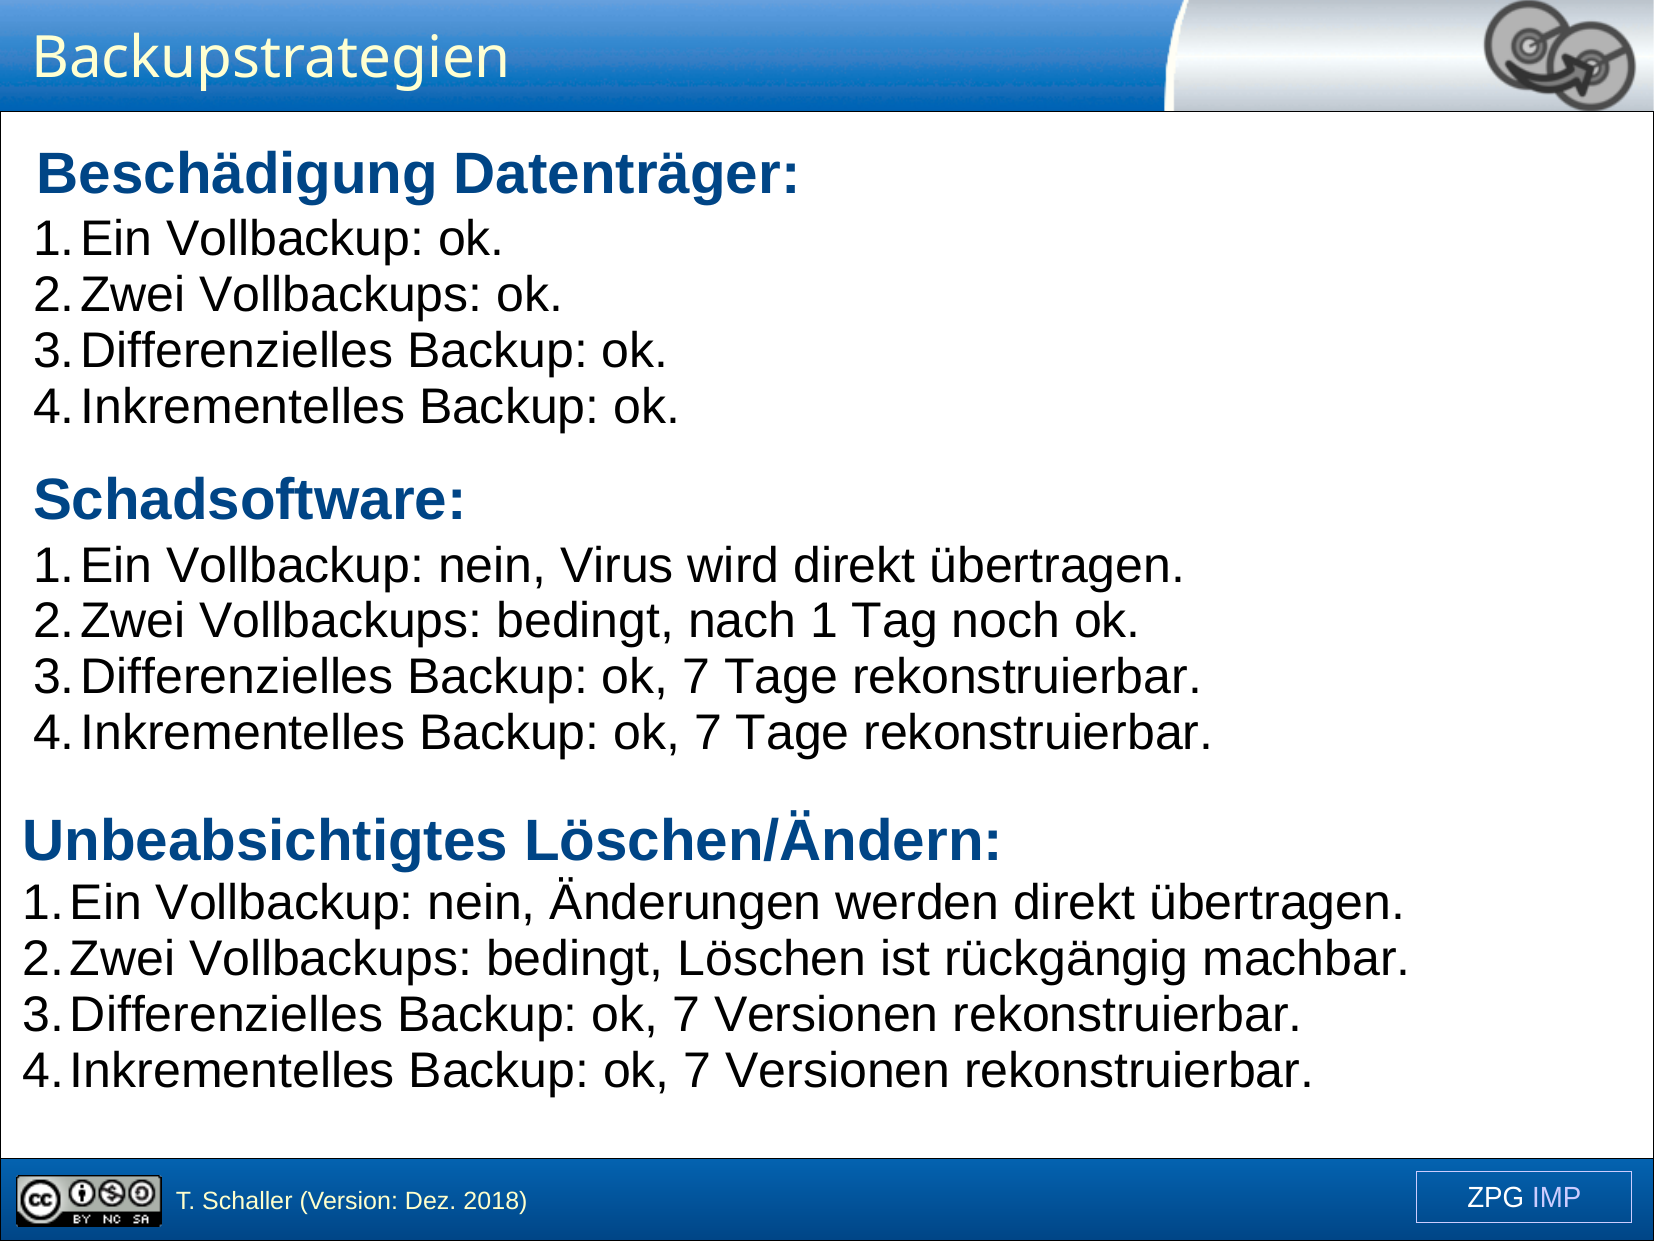

# Backupstrategien
Beschädigung Datenträger:
Ein Vollbackup: ok.
Zwei Vollbackups: ok.
Differenzielles Backup: ok.
Inkrementelles Backup: ok.
Schadsoftware:
Ein Vollbackup: nein, Virus wird direkt übertragen.
Zwei Vollbackups: bedingt, nach 1 Tag noch ok.
Differenzielles Backup: ok, 7 Tage rekonstruierbar.
Inkrementelles Backup: ok, 7 Tage rekonstruierbar.
Unbeabsichtigtes Löschen/Ändern:
Ein Vollbackup: nein, Änderungen werden direkt übertragen.
Zwei Vollbackups: bedingt, Löschen ist rückgängig machbar.
Differenzielles Backup: ok, 7 Versionen rekonstruierbar.
Inkrementelles Backup: ok, 7 Versionen rekonstruierbar.
12